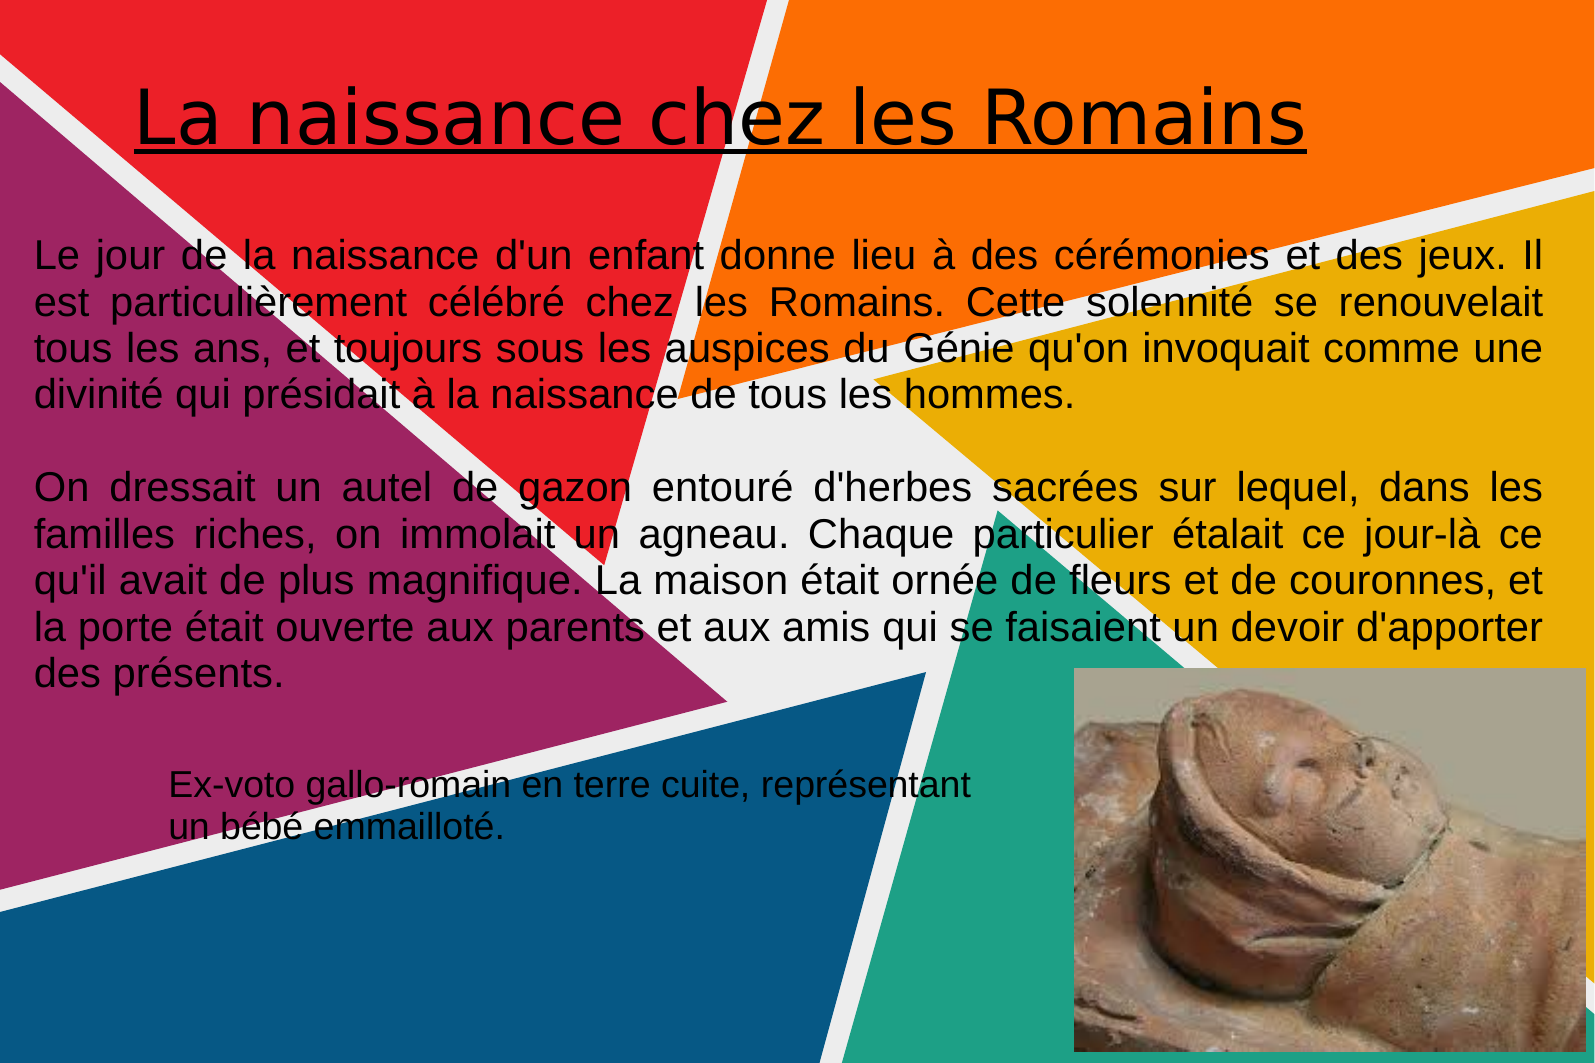

# La naissance chez les Romains
Le jour de la naissance d'un enfant donne lieu à des cérémonies et des jeux. Il est particulièrement célébré chez les Romains. Cette solennité se renouvelait tous les ans, et toujours sous les auspices du Génie qu'on invoquait comme une divinité qui présidait à la naissance de tous les hommes.
On dressait un autel de gazon entouré d'herbes sacrées sur lequel, dans les familles riches, on immolait un agneau. Chaque particulier étalait ce jour-là ce qu'il avait de plus magnifique. La maison était ornée de fleurs et de couronnes, et la porte était ouverte aux parents et aux amis qui se faisaient un devoir d'apporter des présents.
Ex-voto gallo-romain en terre cuite, représentant un bébé emmailloté.